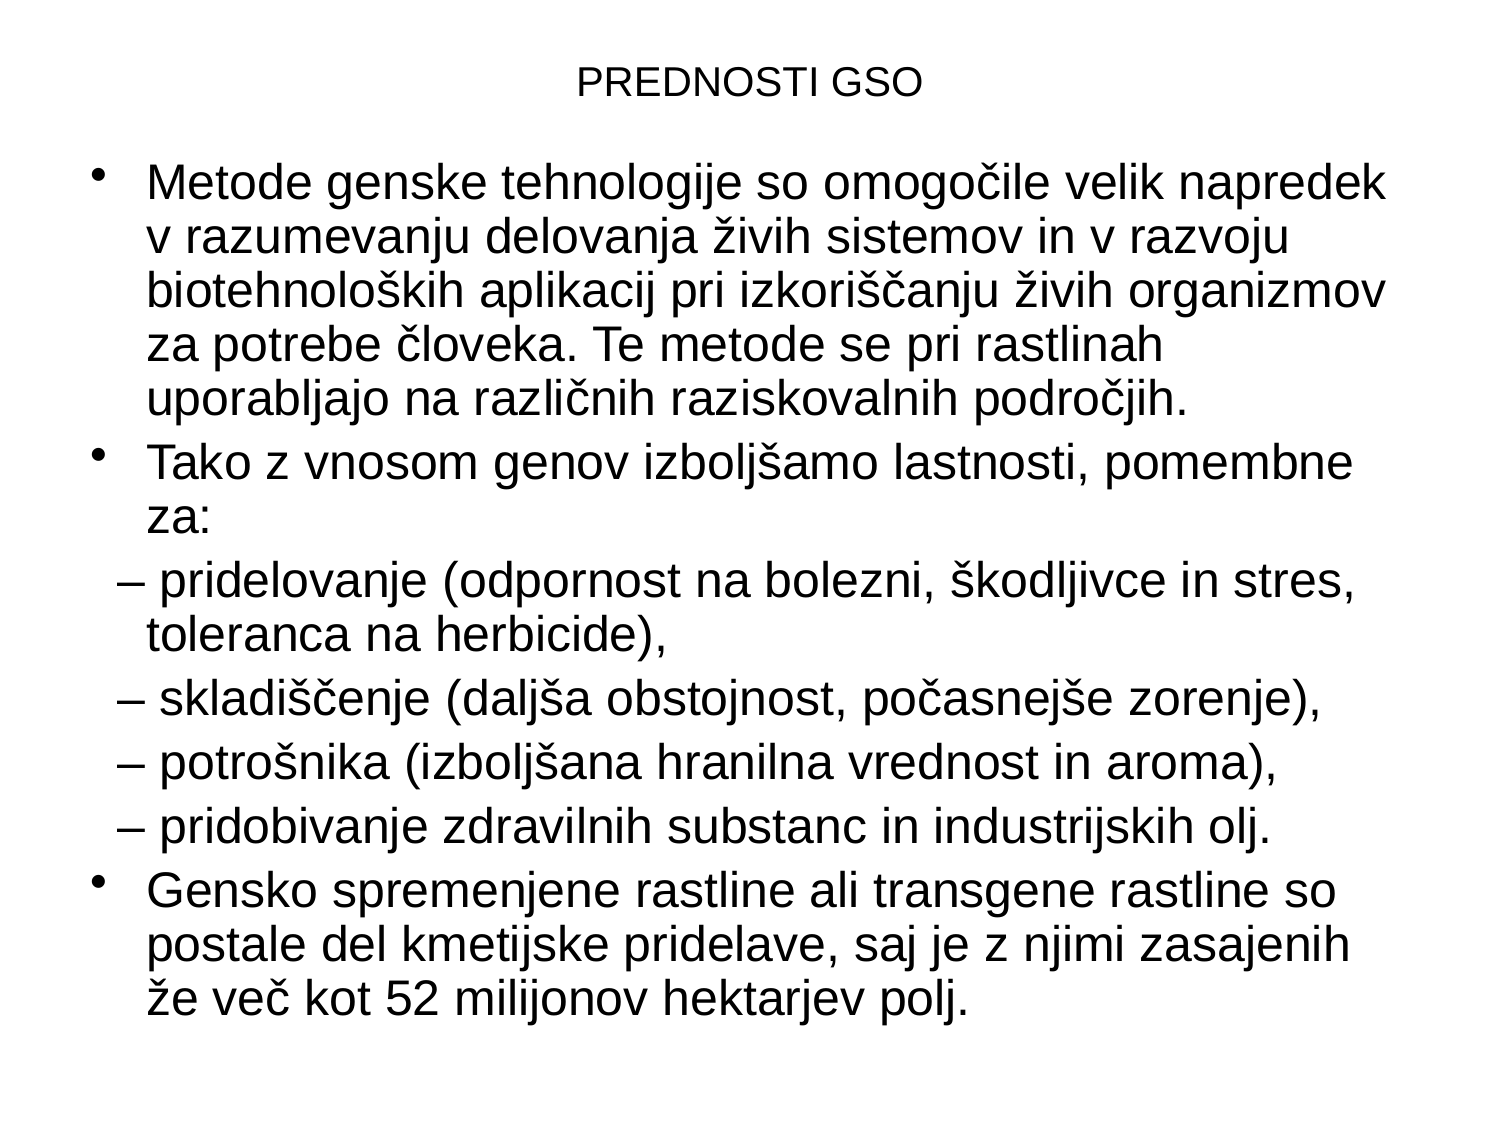

# PREDNOSTI GSO
Metode genske tehnologije so omogočile velik napredek v razumevanju delovanja živih sistemov in v razvoju biotehnoloških aplikacij pri izkoriščanju živih organizmov za potrebe človeka. Te metode se pri rastlinah uporabljajo na različnih raziskovalnih področjih.
Tako z vnosom genov izboljšamo lastnosti, pomembne za:
 – pridelovanje (odpornost na bolezni, škodljivce in stres, toleranca na herbicide),
 – skladiščenje (daljša obstojnost, počasnejše zorenje),
 – potrošnika (izboljšana hranilna vrednost in aroma),
 – pridobivanje zdravilnih substanc in industrijskih olj.
Gensko spremenjene rastline ali transgene rastline so postale del kmetijske pridelave, saj je z njimi zasajenih že več kot 52 milijonov hektarjev polj.